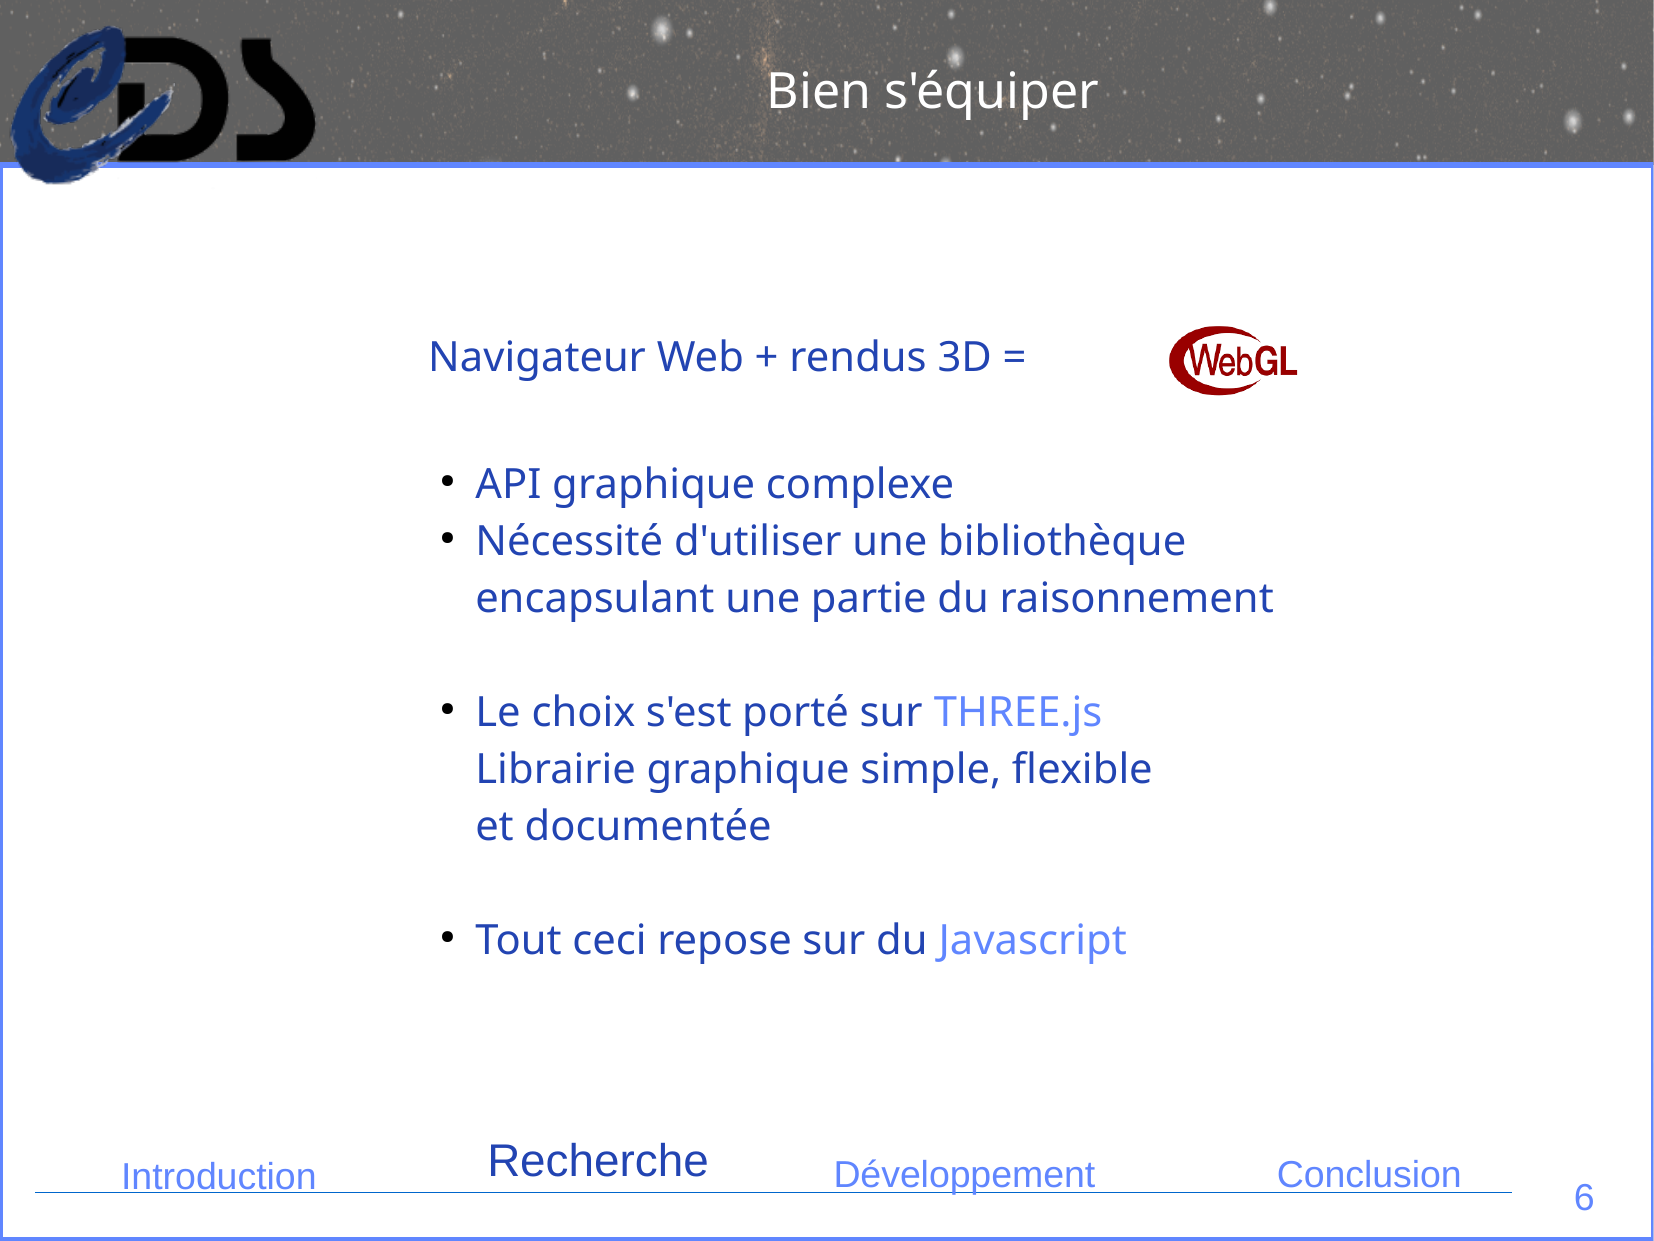

Bien s'équiper
Navigateur Web + rendus 3D =
API graphique complexe
Nécessité d'utiliser une bibliothèque encapsulant une partie du raisonnement
Le choix s'est porté sur THREE.js
Librairie graphique simple, flexible
et documentée
Tout ceci repose sur du Javascript
Recherche
Développement
Conclusion
Introduction
6